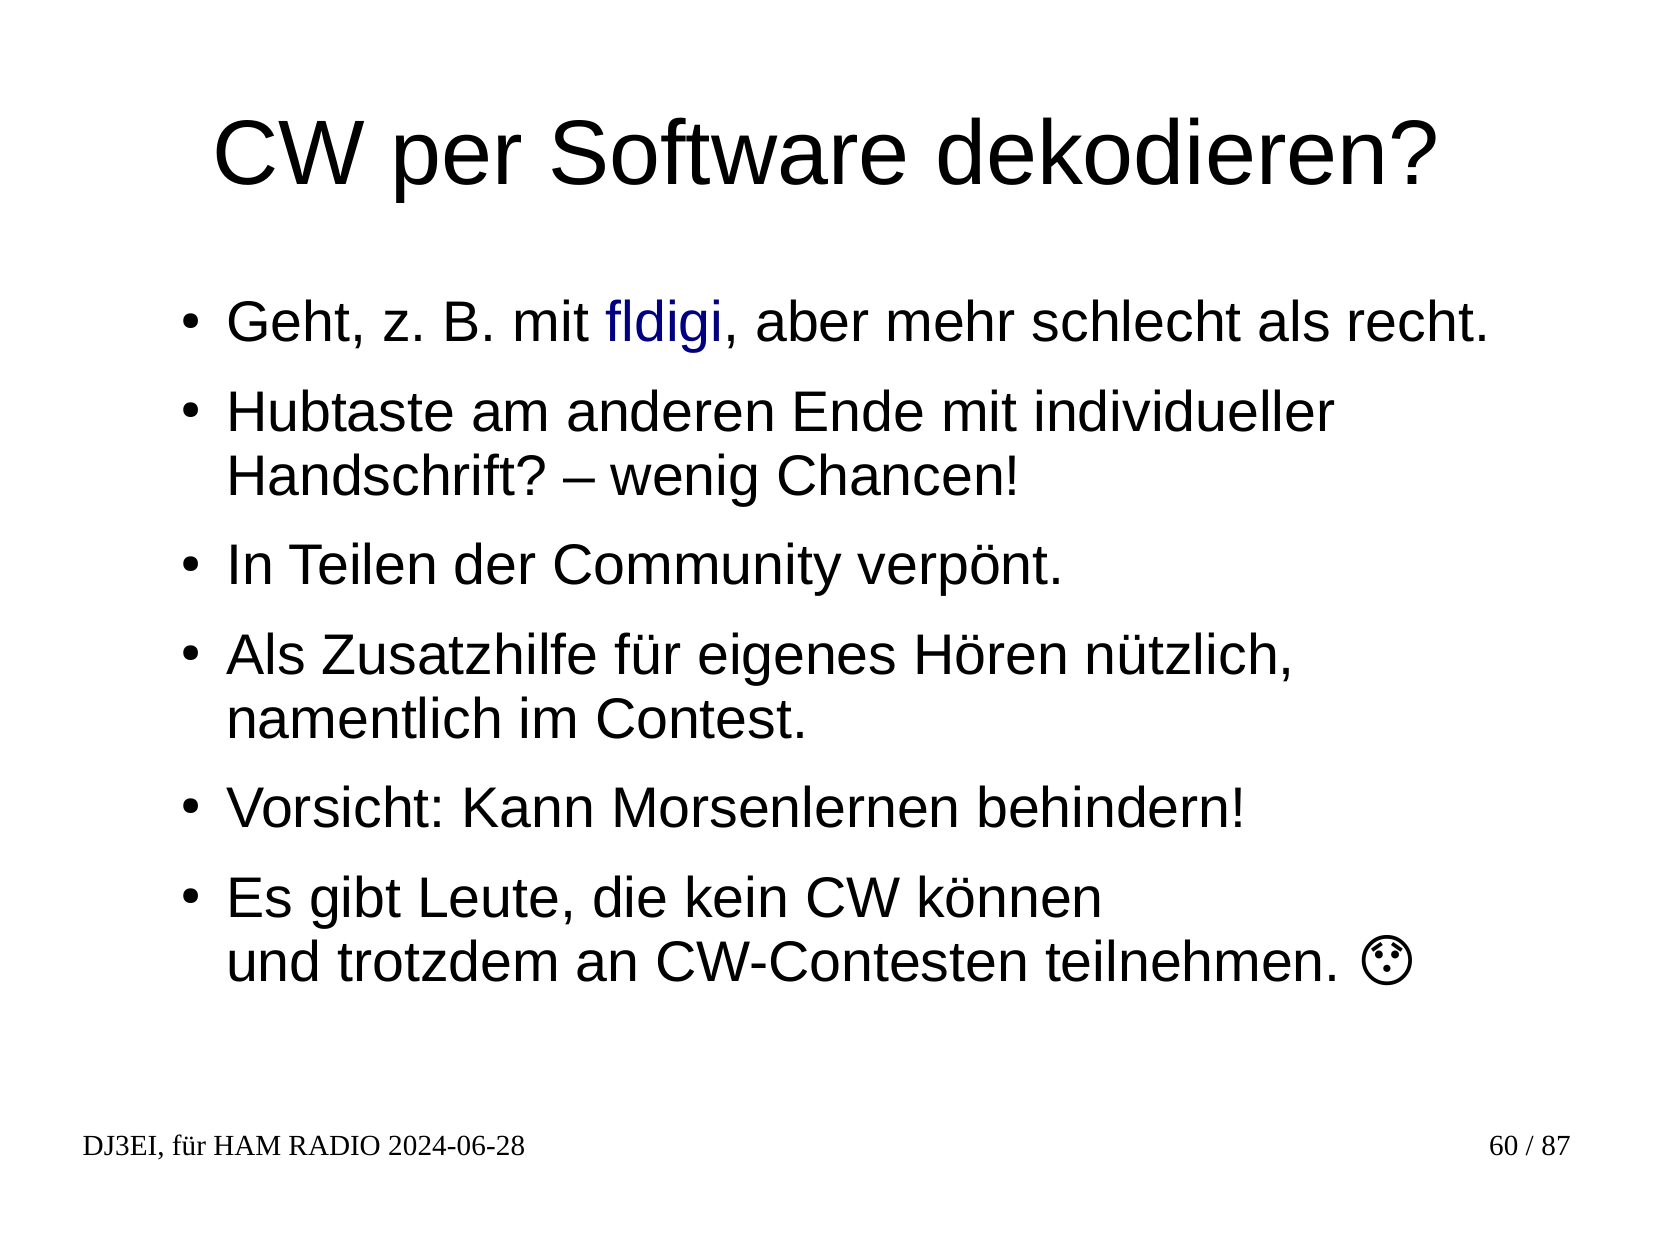

# CW per Software dekodieren?
Geht, z. B. mit fldigi, aber mehr schlecht als recht.
Hubtaste am anderen Ende mit individueller Handschrift? – wenig Chancen!
In Teilen der Community verpönt.
Als Zusatzhilfe für eigenes Hören nützlich,
namentlich im Contest.
Vorsicht: Kann Morsenlernen behindern!
Es gibt Leute, die kein CW können
und trotzdem an CW-Contesten teilnehmen. 😯
60